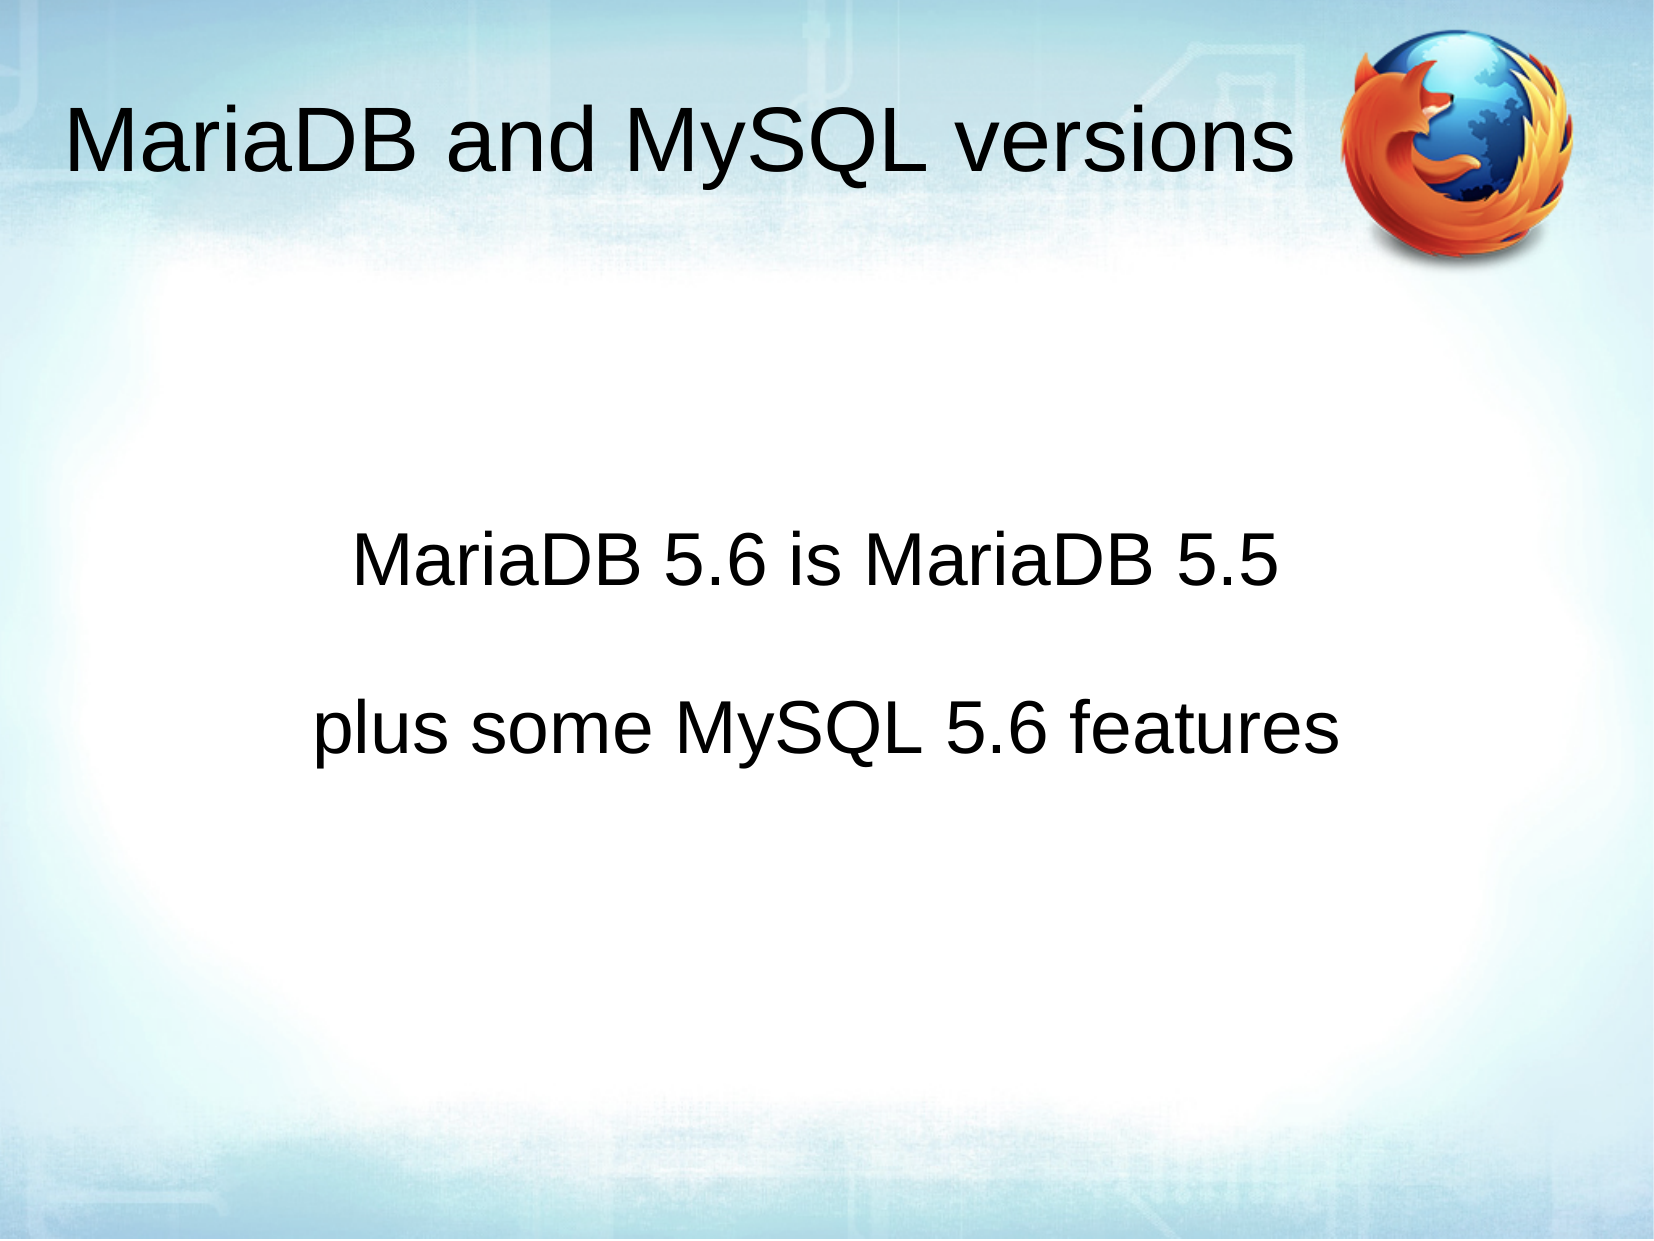

# MariaDB and MySQL versions
MariaDB 5.6 is MariaDB 5.5
plus some MySQL 5.6 features